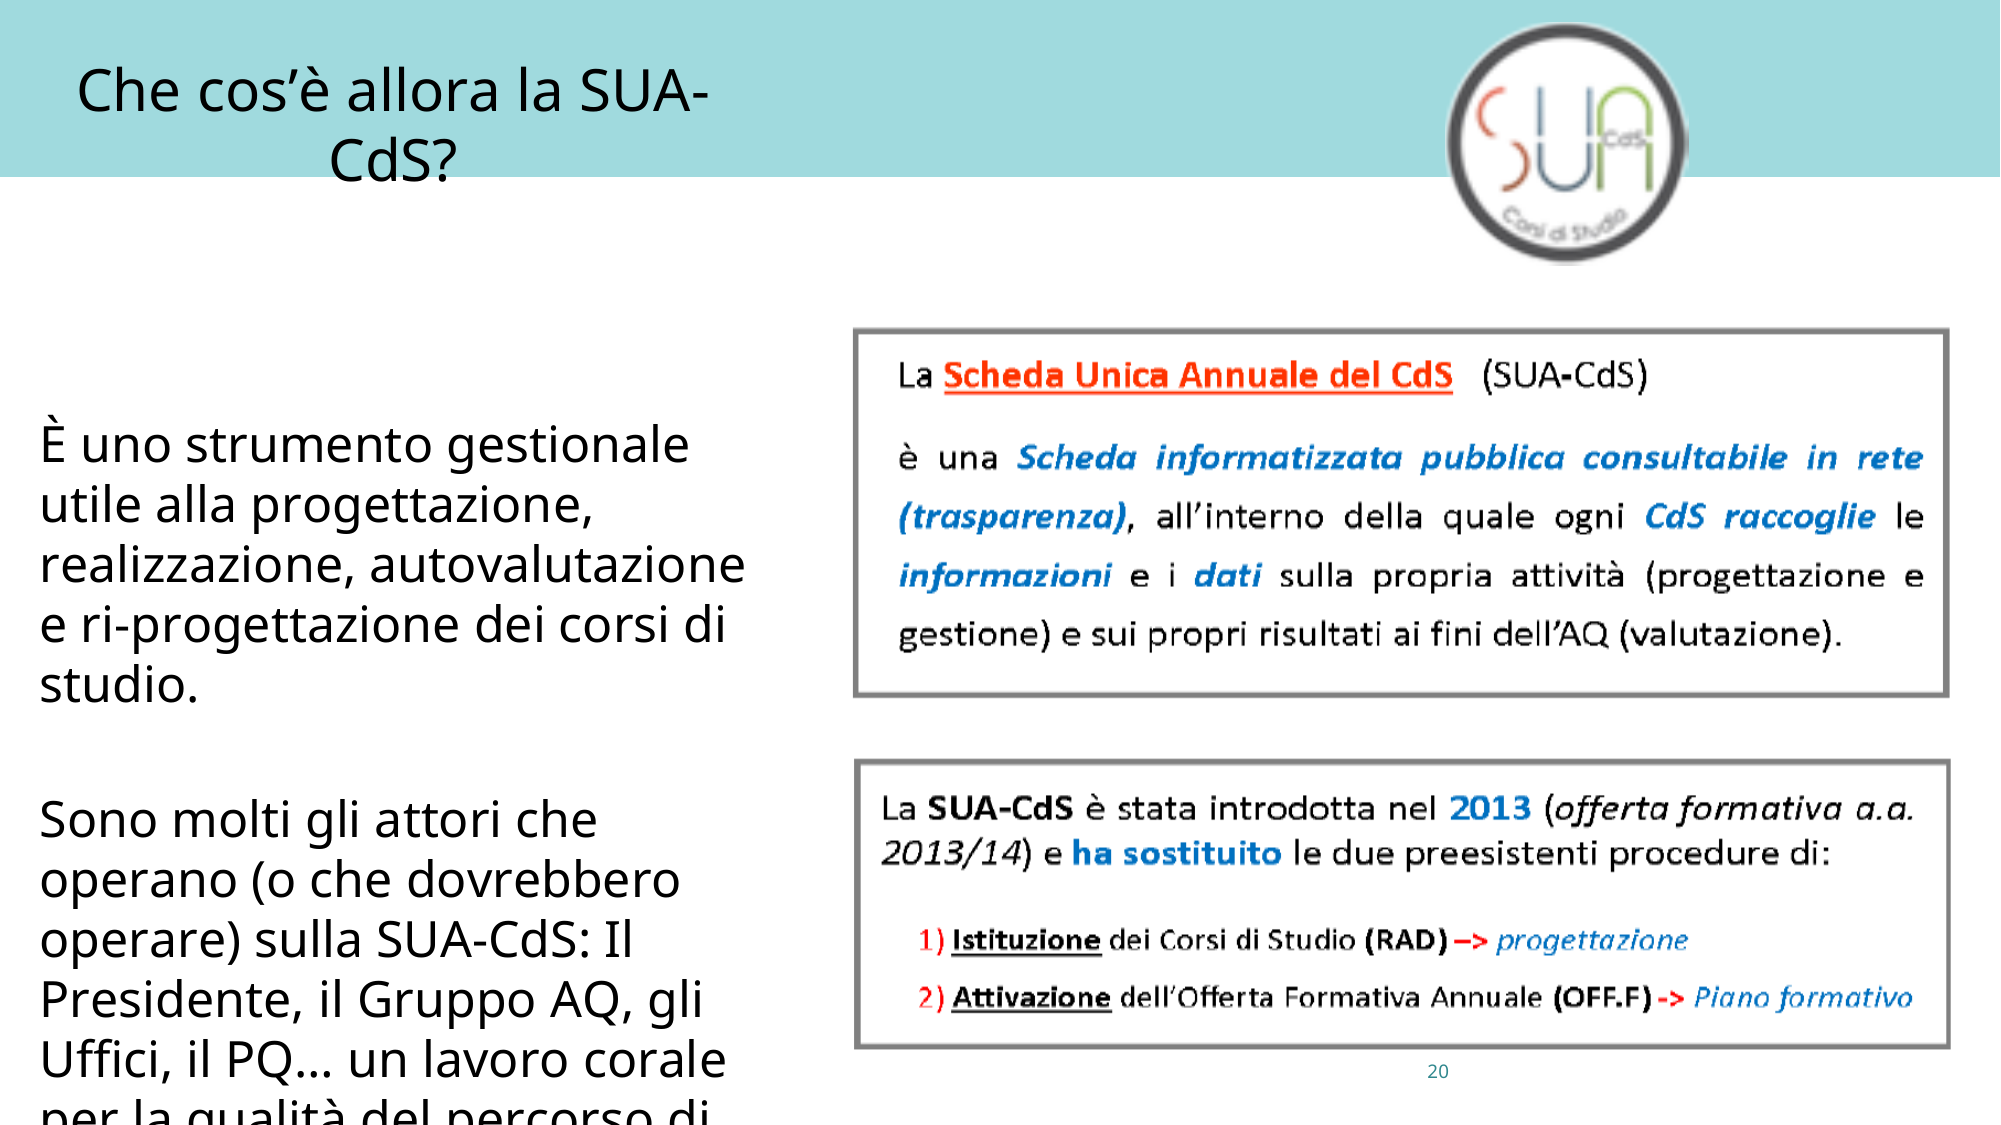

Che cos’è allora la SUA-CdS?
È uno strumento gestionale utile alla progettazione, realizzazione, autovalutazione e ri-progettazione dei corsi di studio.
Sono molti gli attori che operano (o che dovrebbero operare) sulla SUA-CdS: Il Presidente, il Gruppo AQ, gli Uffici, il PQ… un lavoro corale per la qualità del percorso di studi.
#